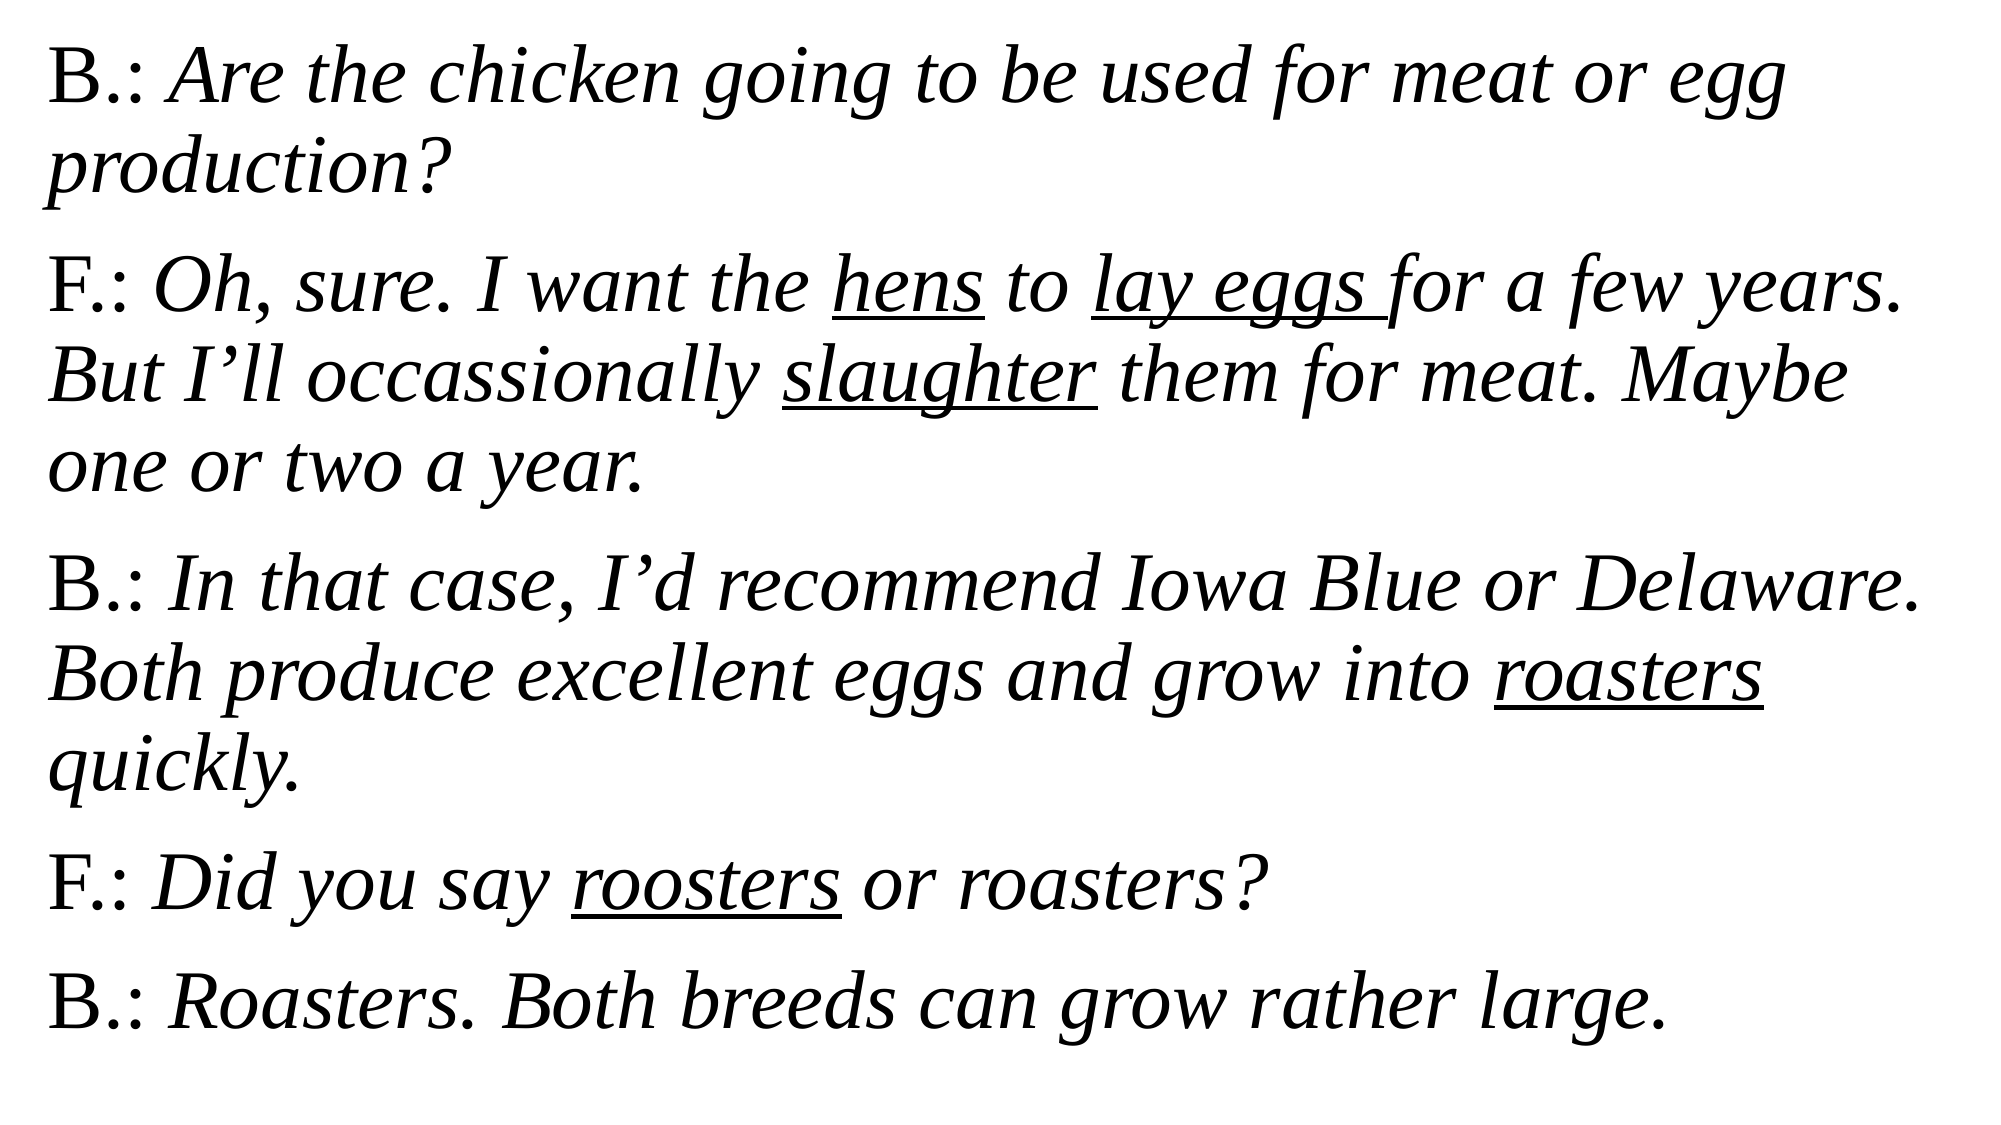

# B.: Are the chicken going to be used for meat or egg production?
F.: Oh, sure. I want the hens to lay eggs for a few years. But I’ll occassionally slaughter them for meat. Maybe one or two a year.
B.: In that case, I’d recommend Iowa Blue or Delaware. Both produce excellent eggs and grow into roasters quickly.
F.: Did you say roosters or roasters?
B.: Roasters. Both breeds can grow rather large.